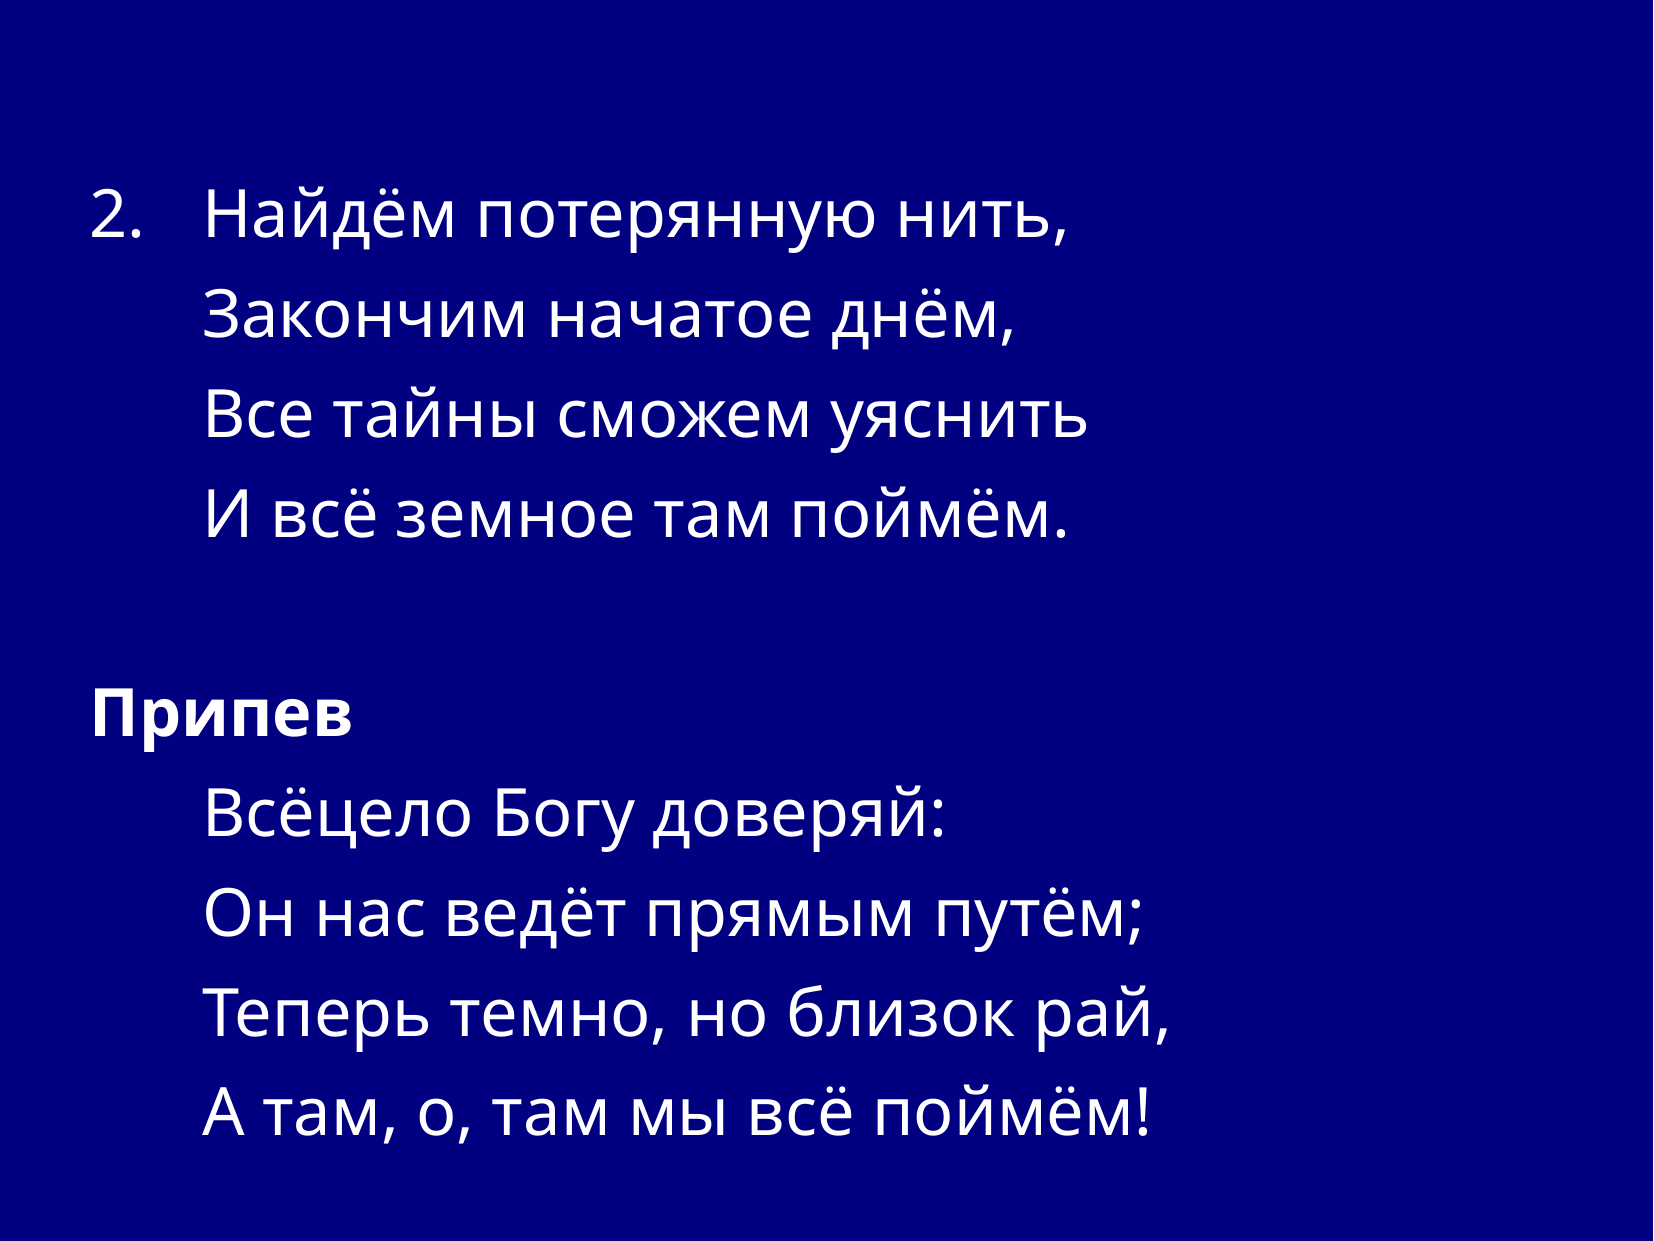

2.	Найдём потерянную нить,
	Закончим начатое днём,
	Все тайны сможем уяснить
	И всё земное там поймём.
Припев
	Всёцело Богу доверяй:
	Он нас ведёт прямым путём;
	Теперь темно, но близок рай,
	А там, о, там мы всё поймём!